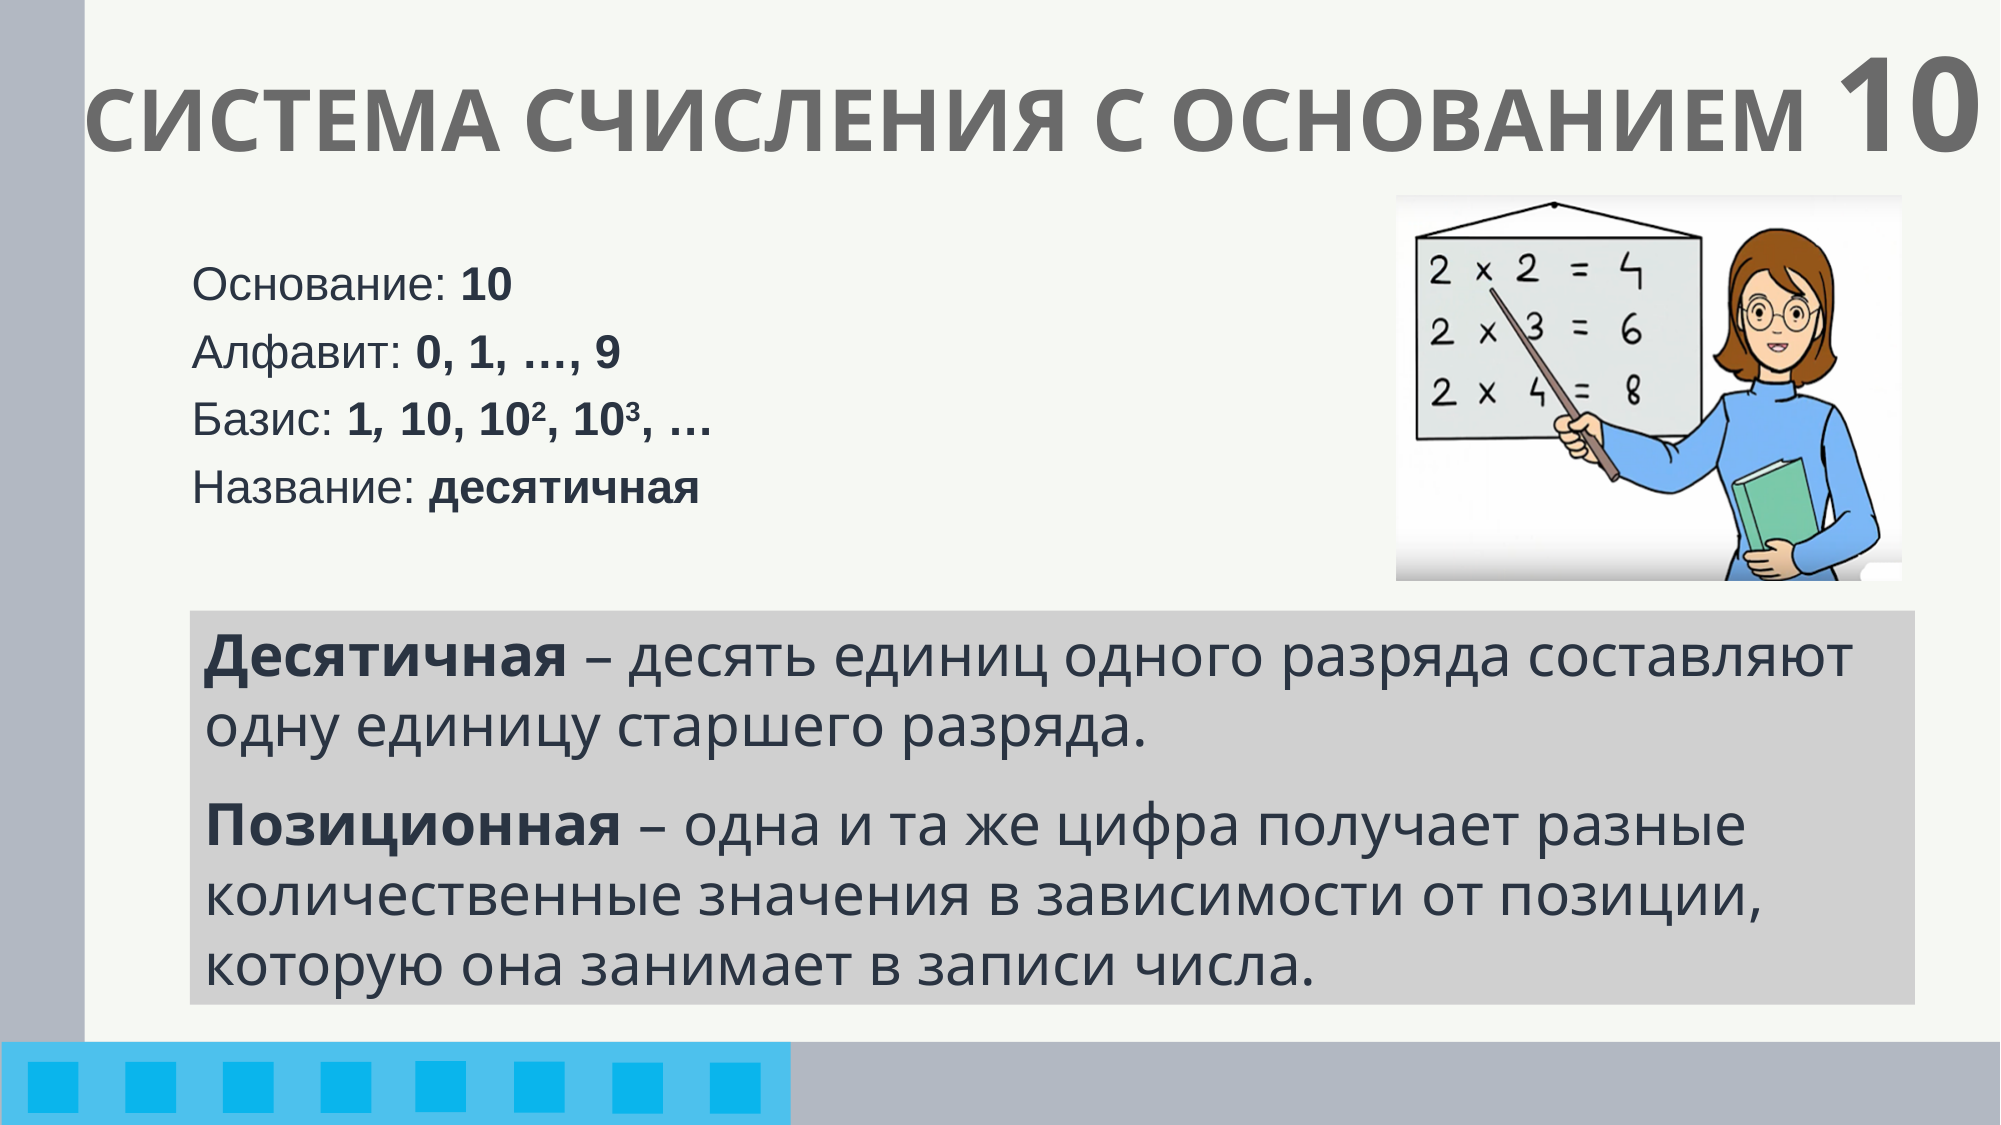

# СИСТЕМА СЧИСЛЕНИЯ С ОСНОВАНИЕМ 10
Основание: 10
Алфавит: 0, 1, …, 9
Базис: 1, 10, 102, 103, …
Название: десятичная
Десятичная – десять единиц одного разряда составляют одну единицу старшего разряда.
Позиционная – одна и та же цифра получает разные количественные значения в зависимости от позиции, которую она занимает в записи числа.